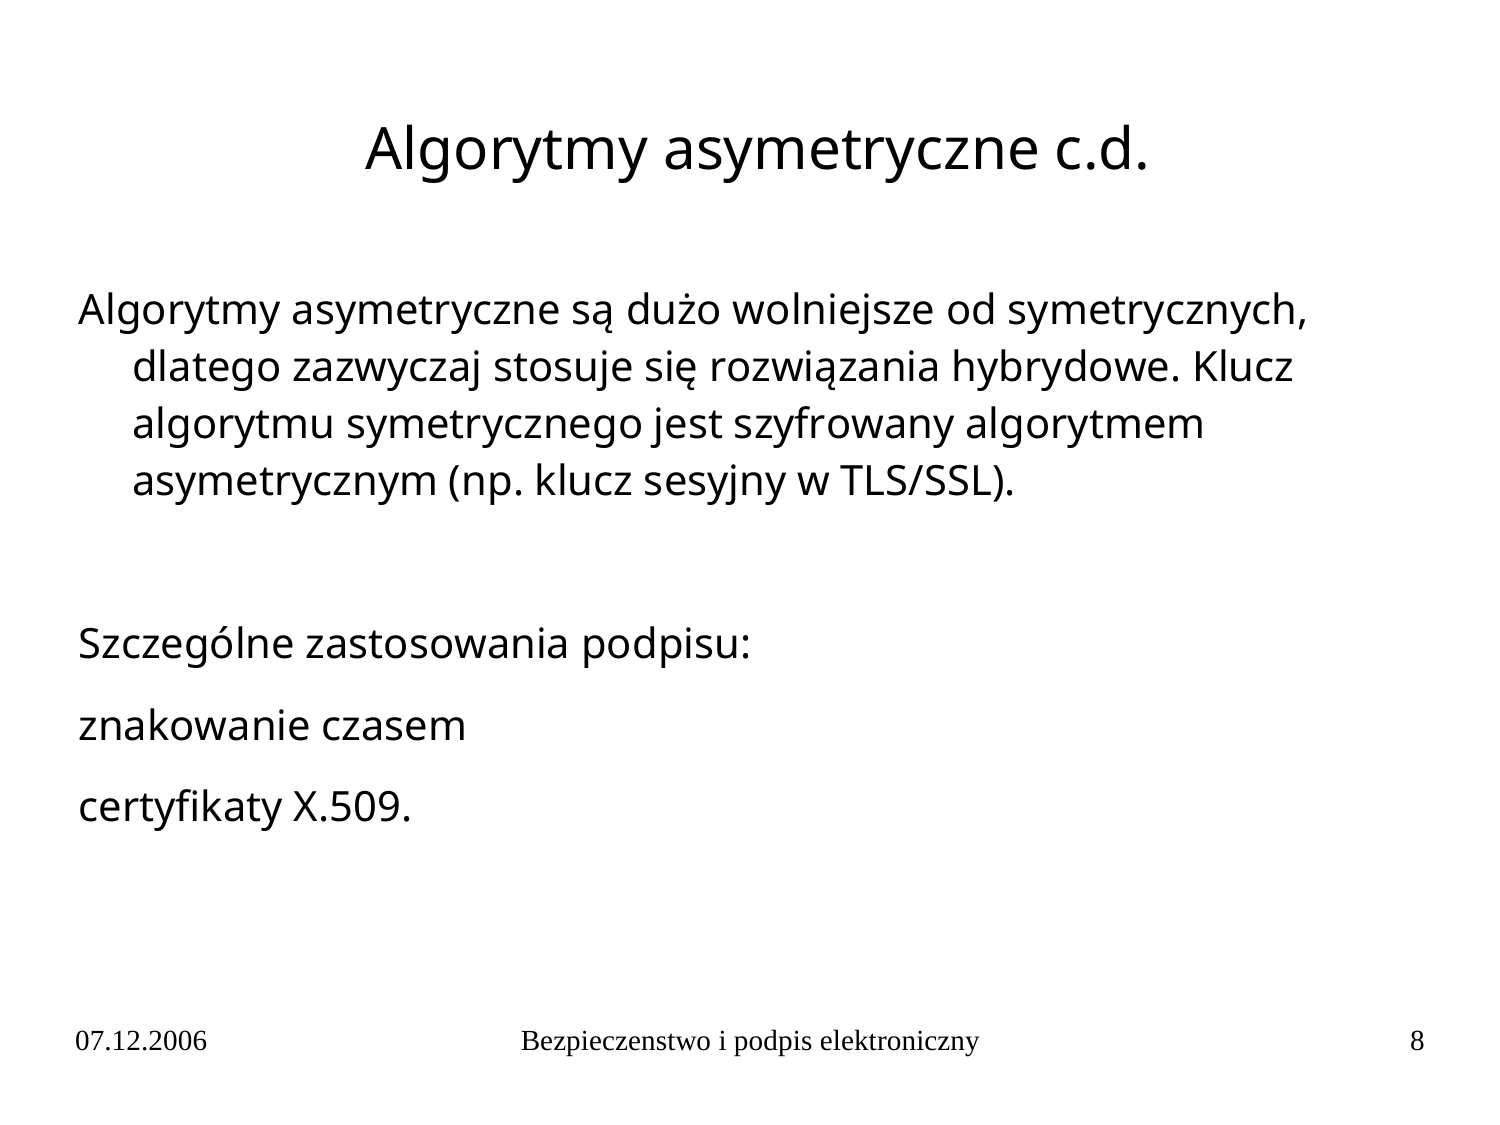

# Algorytmy asymetryczne c.d.
Algorytmy asymetryczne są dużo wolniejsze od symetrycznych, dlatego zazwyczaj stosuje się rozwiązania hybrydowe. Klucz algorytmu symetrycznego jest szyfrowany algorytmem asymetrycznym (np. klucz sesyjny w TLS/SSL).
Szczególne zastosowania podpisu:
znakowanie czasem
certyfikaty X.509.
07.12.2006
Bezpieczenstwo i podpis elektroniczny
8